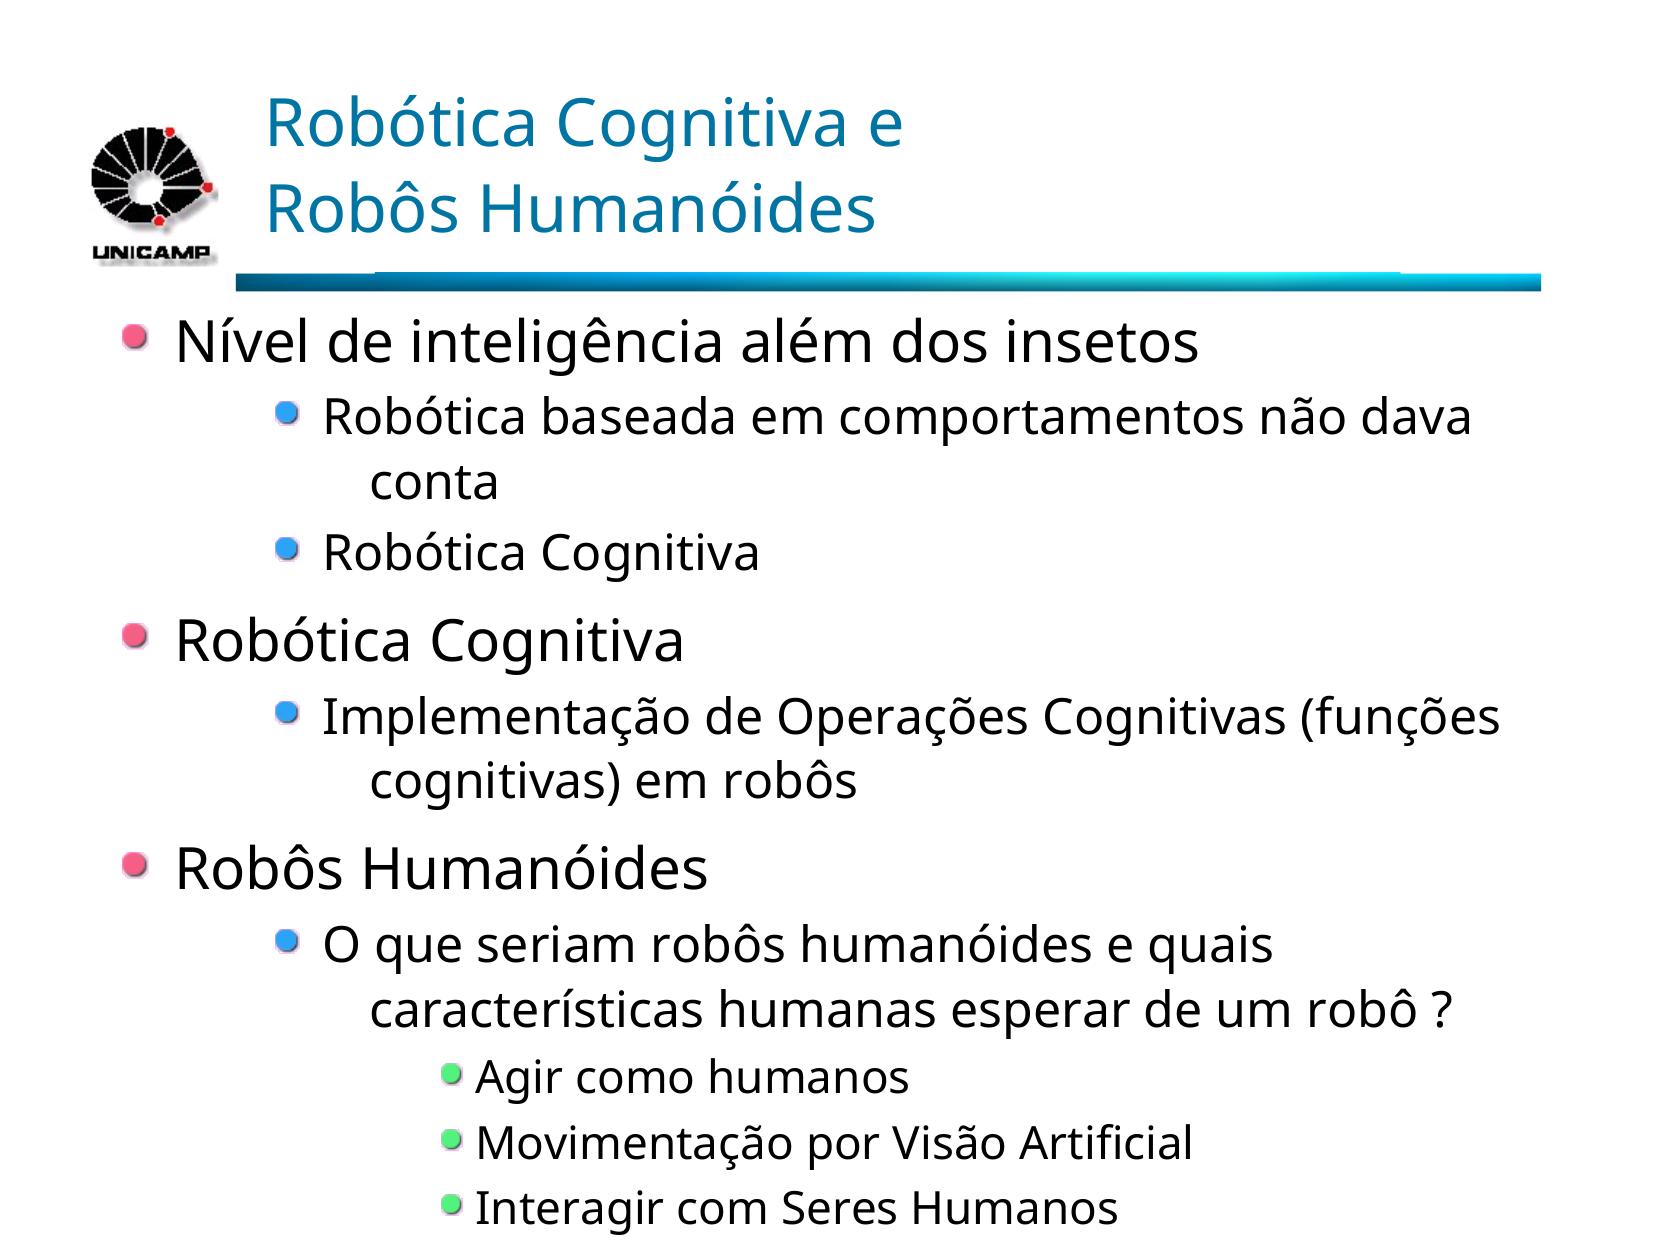

# Robótica Cognitiva e Robôs Humanóides
Nível de inteligência além dos insetos
Robótica baseada em comportamentos não dava conta
Robótica Cognitiva
Robótica Cognitiva
Implementação de Operações Cognitivas (funções cognitivas) em robôs
Robôs Humanóides
O que seriam robôs humanóides e quais características humanas esperar de um robô ?
Agir como humanos
Movimentação por Visão Artificial
Interagir com Seres Humanos
Deteção de faces, distinção de vozes humanas, contato visual, estimação de foco de atenção humano, etc.